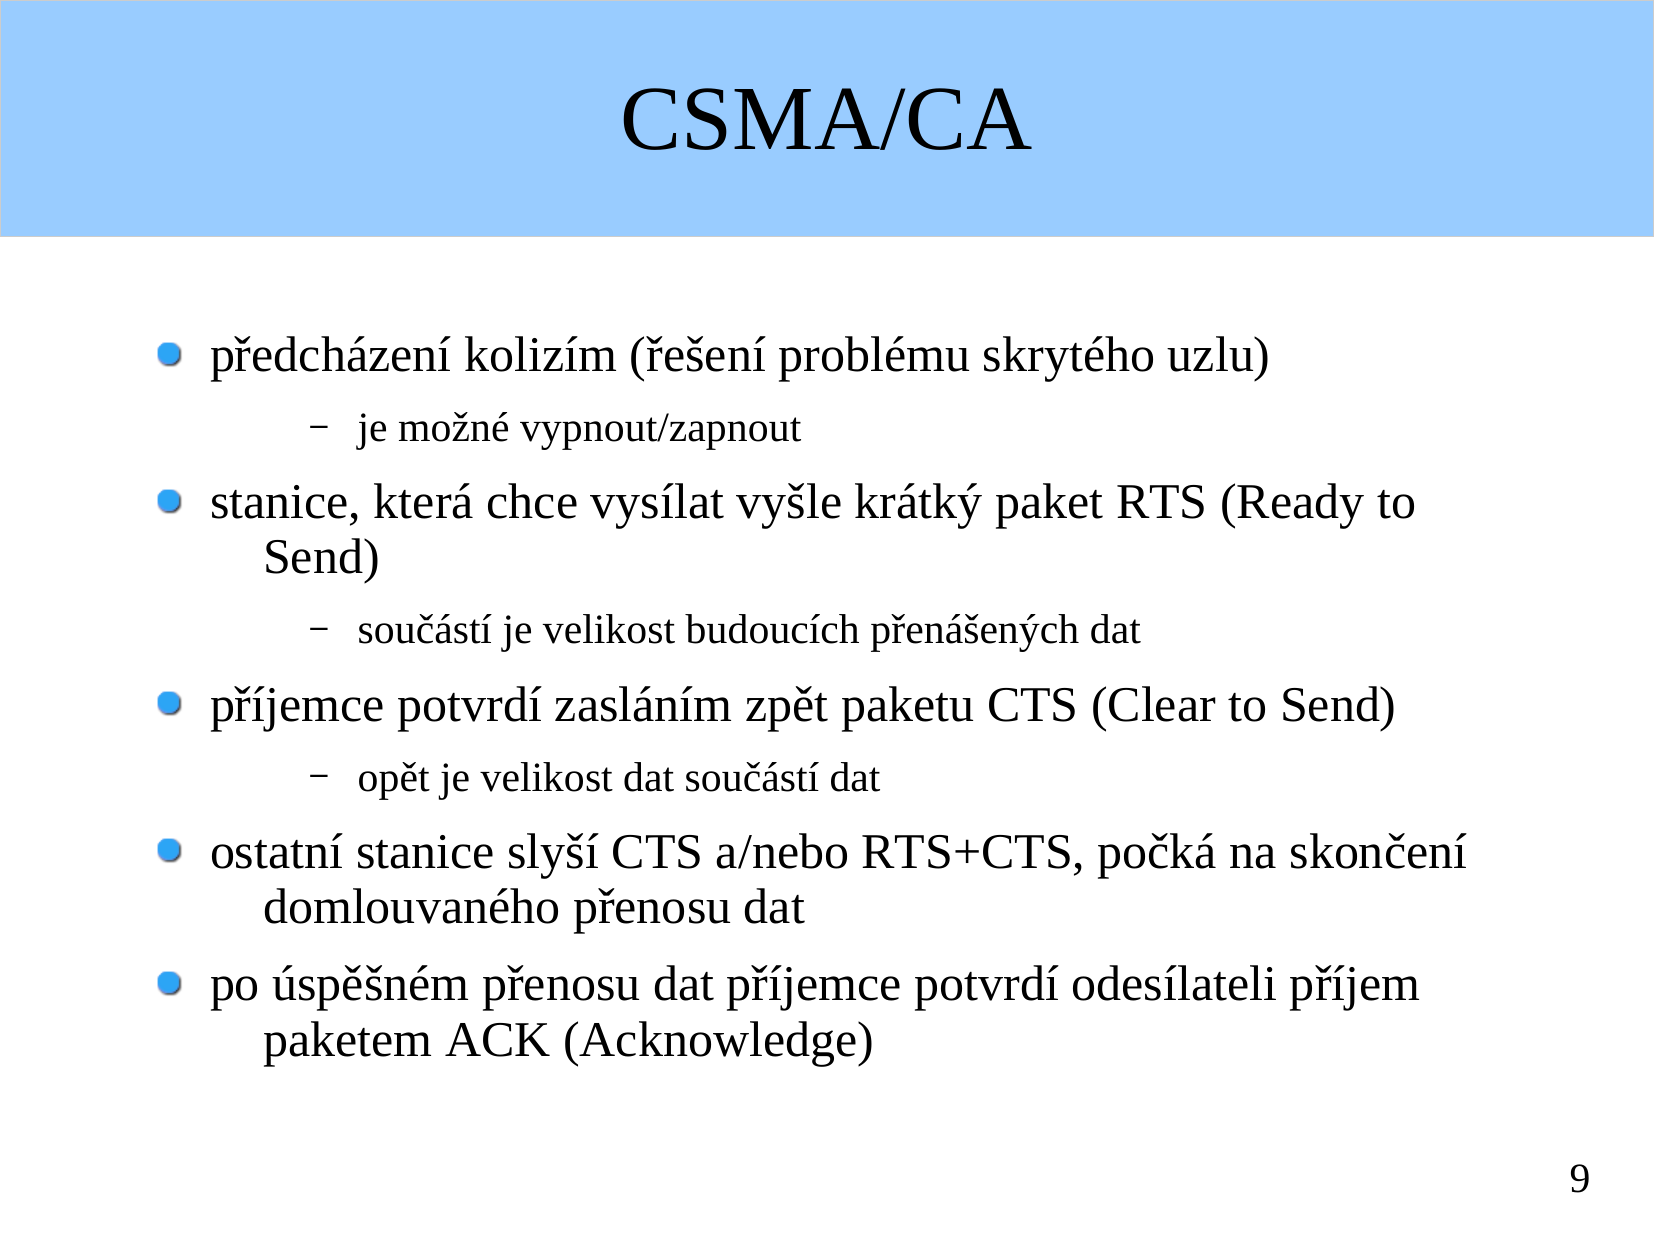

# CSMA/CA
předcházení kolizím (řešení problému skrytého uzlu)
je možné vypnout/zapnout
stanice, která chce vysílat vyšle krátký paket RTS (Ready to Send)
součástí je velikost budoucích přenášených dat
příjemce potvrdí zasláním zpět paketu CTS (Clear to Send)
opět je velikost dat součástí dat
ostatní stanice slyší CTS a/nebo RTS+CTS, počká na skončení domlouvaného přenosu dat
po úspěšném přenosu dat příjemce potvrdí odesílateli příjem paketem ACK (Acknowledge)